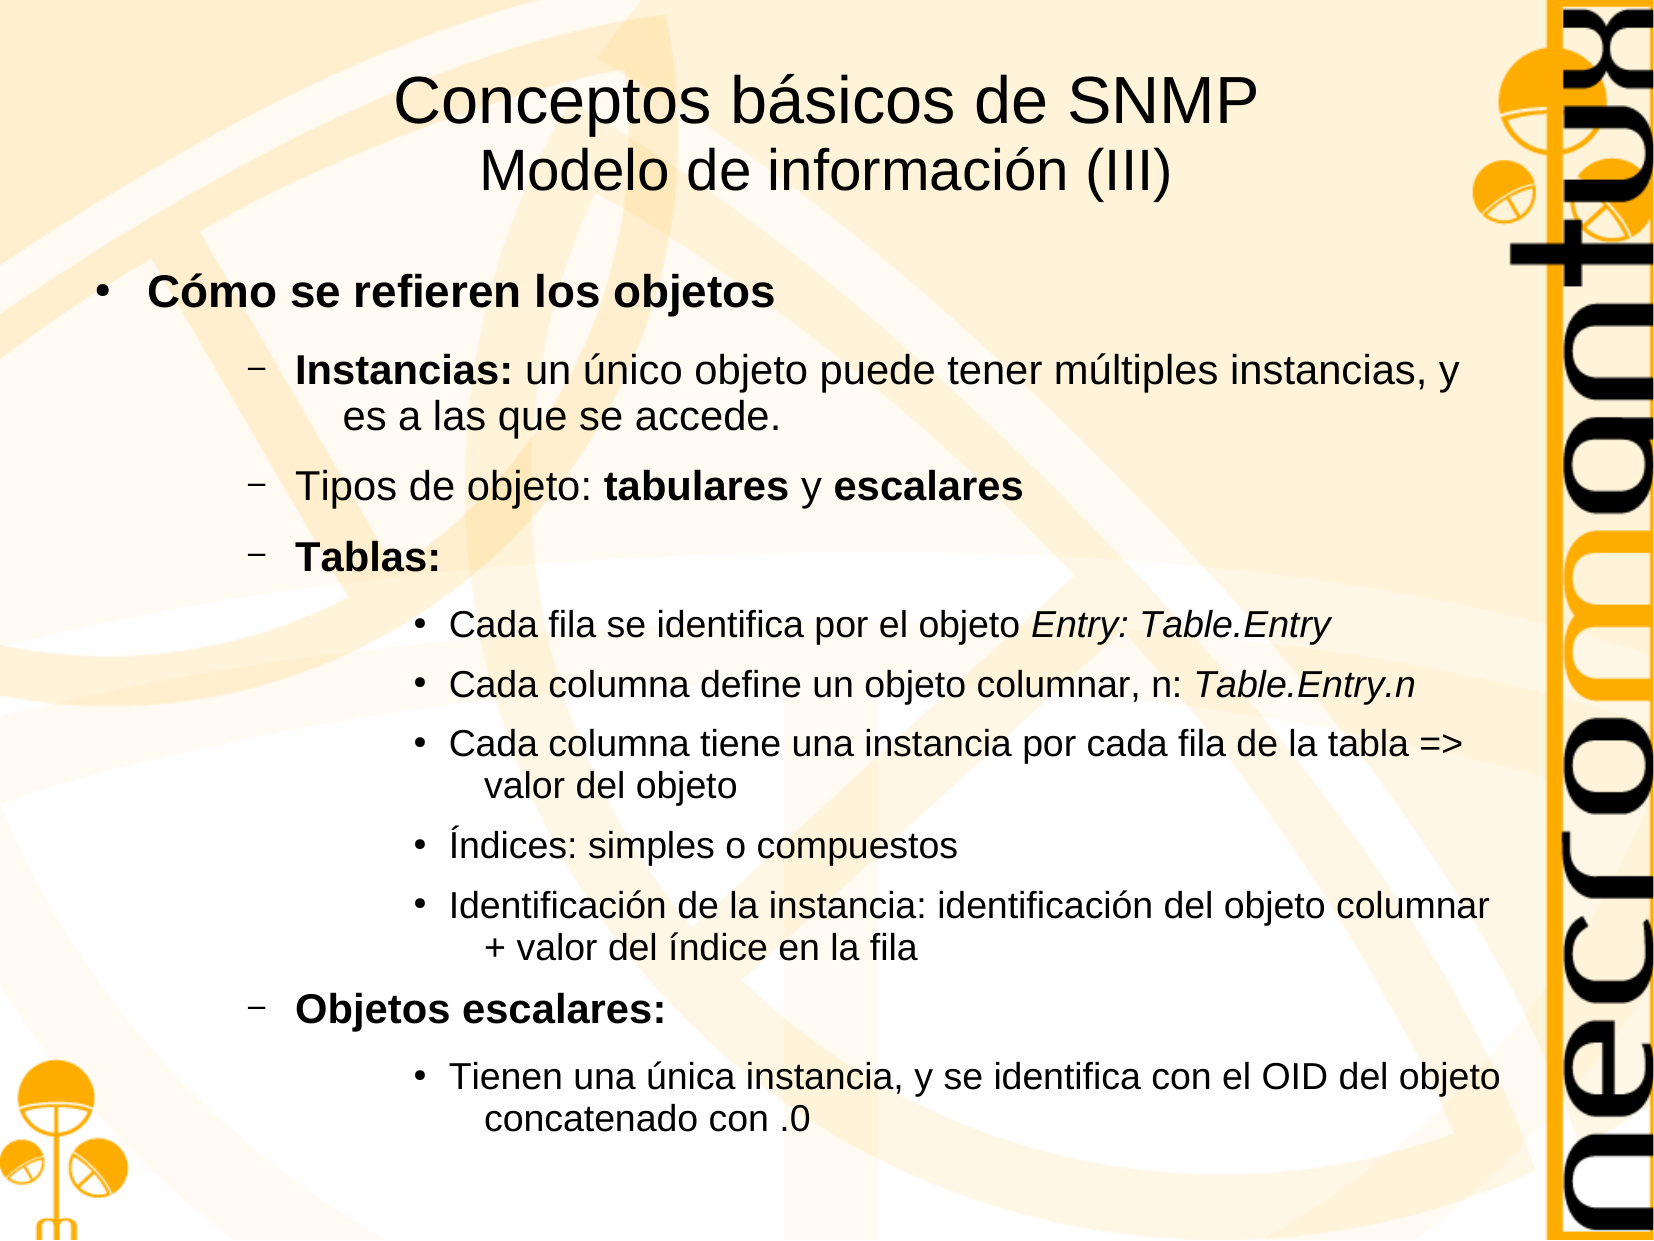

# Conceptos básicos de SNMP Modelo de información (III)
Cómo se refieren los objetos
Instancias: un único objeto puede tener múltiples instancias, y es a las que se accede.
Tipos de objeto: tabulares y escalares
Tablas:
Cada fila se identifica por el objeto Entry: Table.Entry
Cada columna define un objeto columnar, n: Table.Entry.n
Cada columna tiene una instancia por cada fila de la tabla => valor del objeto
Índices: simples o compuestos
Identificación de la instancia: identificación del objeto columnar + valor del índice en la fila
Objetos escalares:
Tienen una única instancia, y se identifica con el OID del objeto concatenado con .0